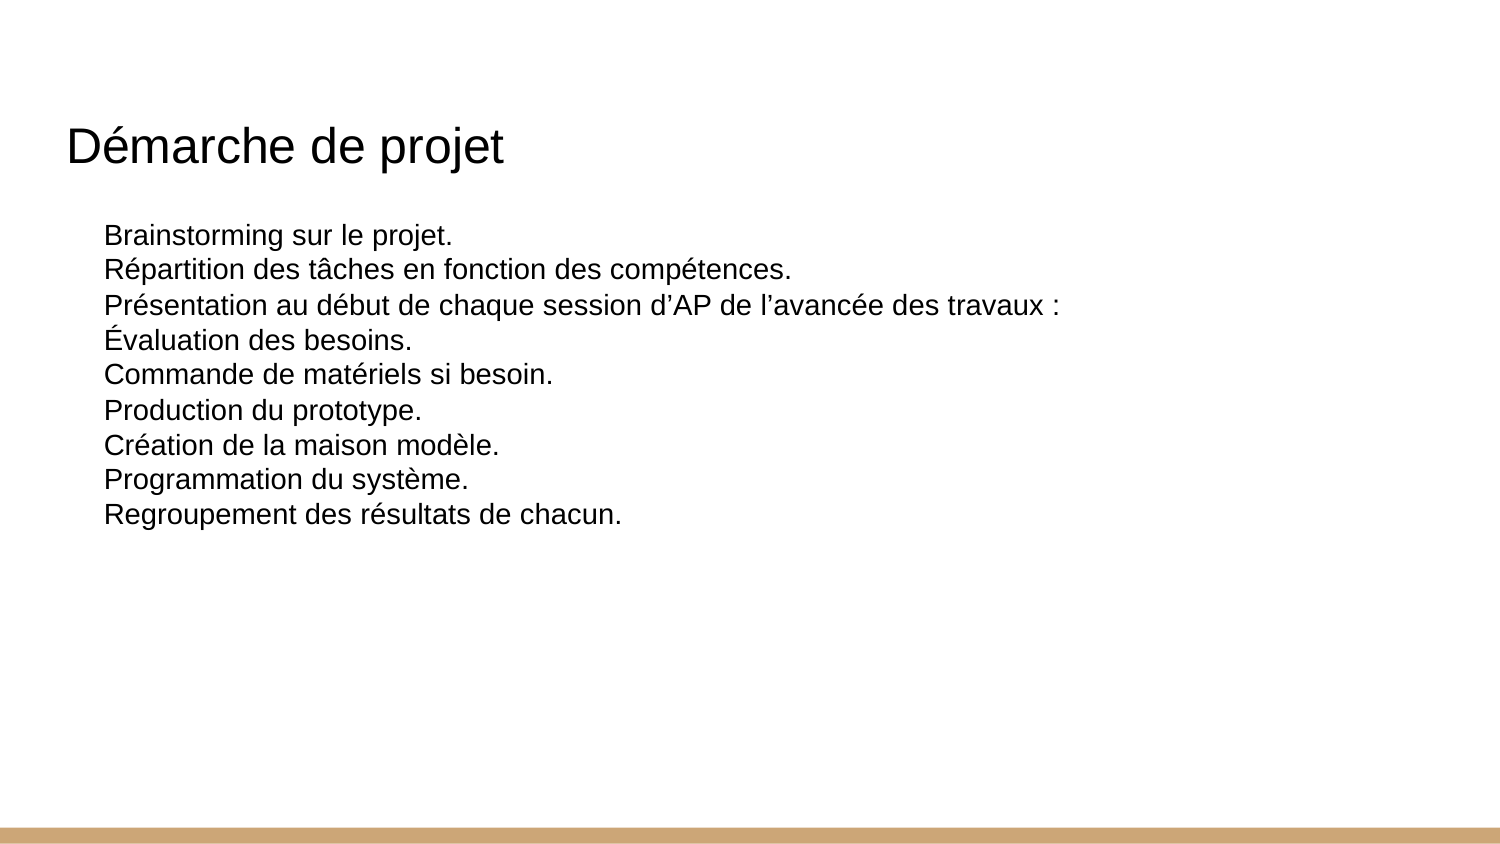

# Démarche de projet
Brainstorming sur le projet.
Répartition des tâches en fonction des compétences.
Présentation au début de chaque session d’AP de l’avancée des travaux :
Évaluation des besoins.
Commande de matériels si besoin.
Production du prototype.
Création de la maison modèle.
Programmation du système.
Regroupement des résultats de chacun.